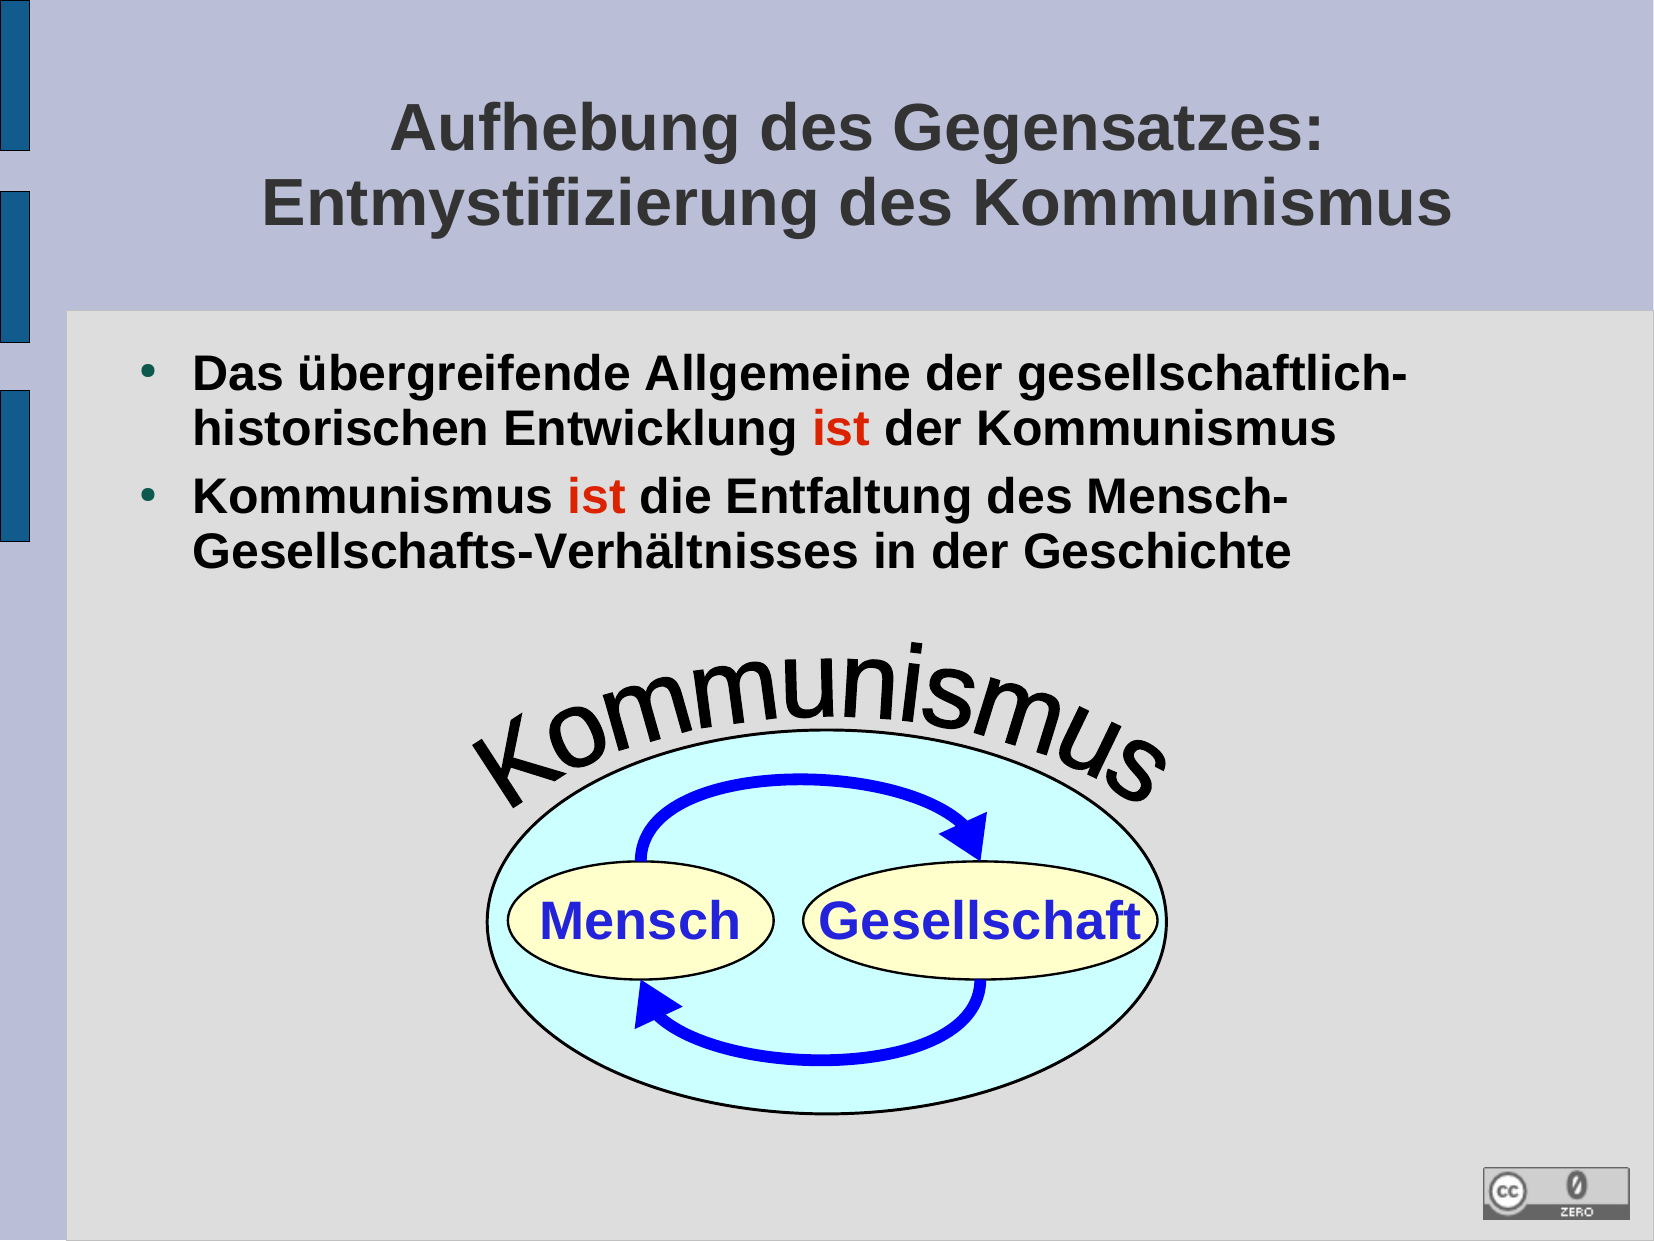

# Aufhebung des Gegensatzes: Entmystifizierung des Kommunismus
Das übergreifende Allgemeine der gesellschaftlich-historischen Entwicklung ist der Kommunismus
Kommunismus ist die Entfaltung des Mensch-Gesellschafts-Verhältnisses in der Geschichte
Kommunismus
Mensch
Gesellschaft